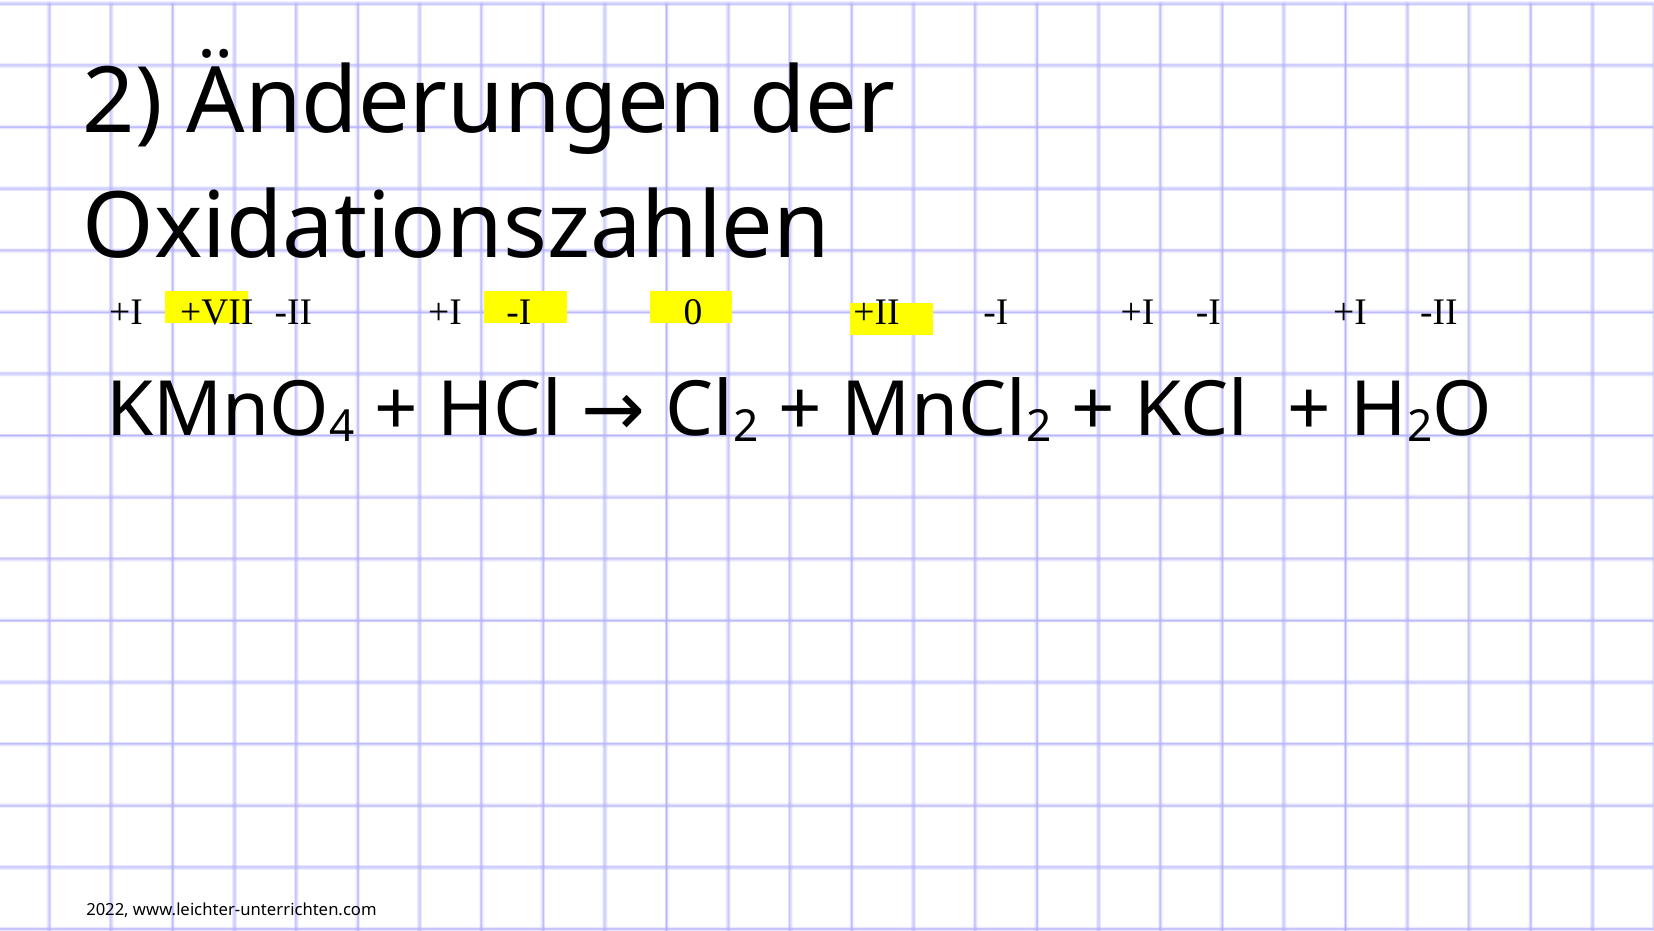

# 2) Änderungen der Oxidationszahlen
+I
+VII
-II
+I
-I
0
+II
-I
+I
-I
+I
-II
KMnO4 + HCl → Cl2 + MnCl2 + KCl + H2O